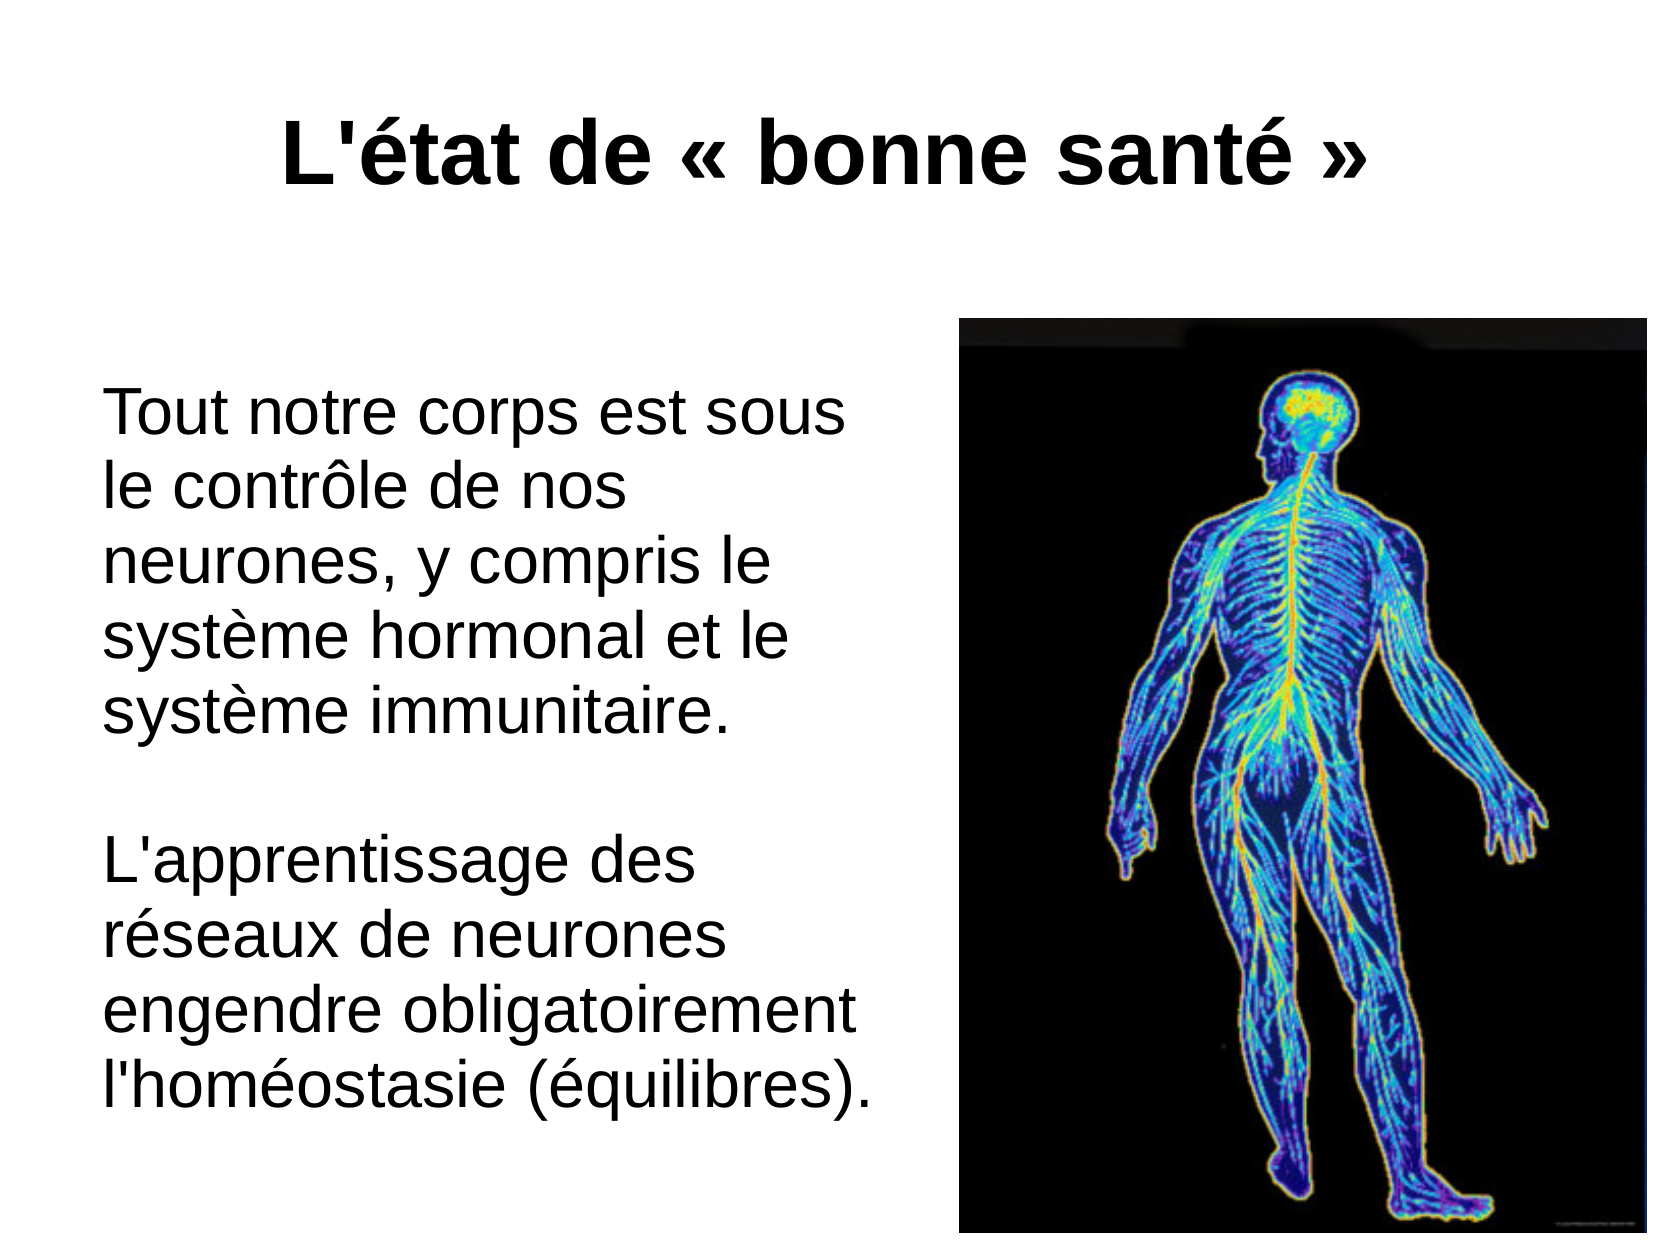

# L'état de « bonne santé »
Tout notre corps est sous le contrôle de nos neurones, y compris le système hormonal et le système immunitaire.
L'apprentissage des réseaux de neurones engendre obligatoirement l'homéostasie (équilibres).